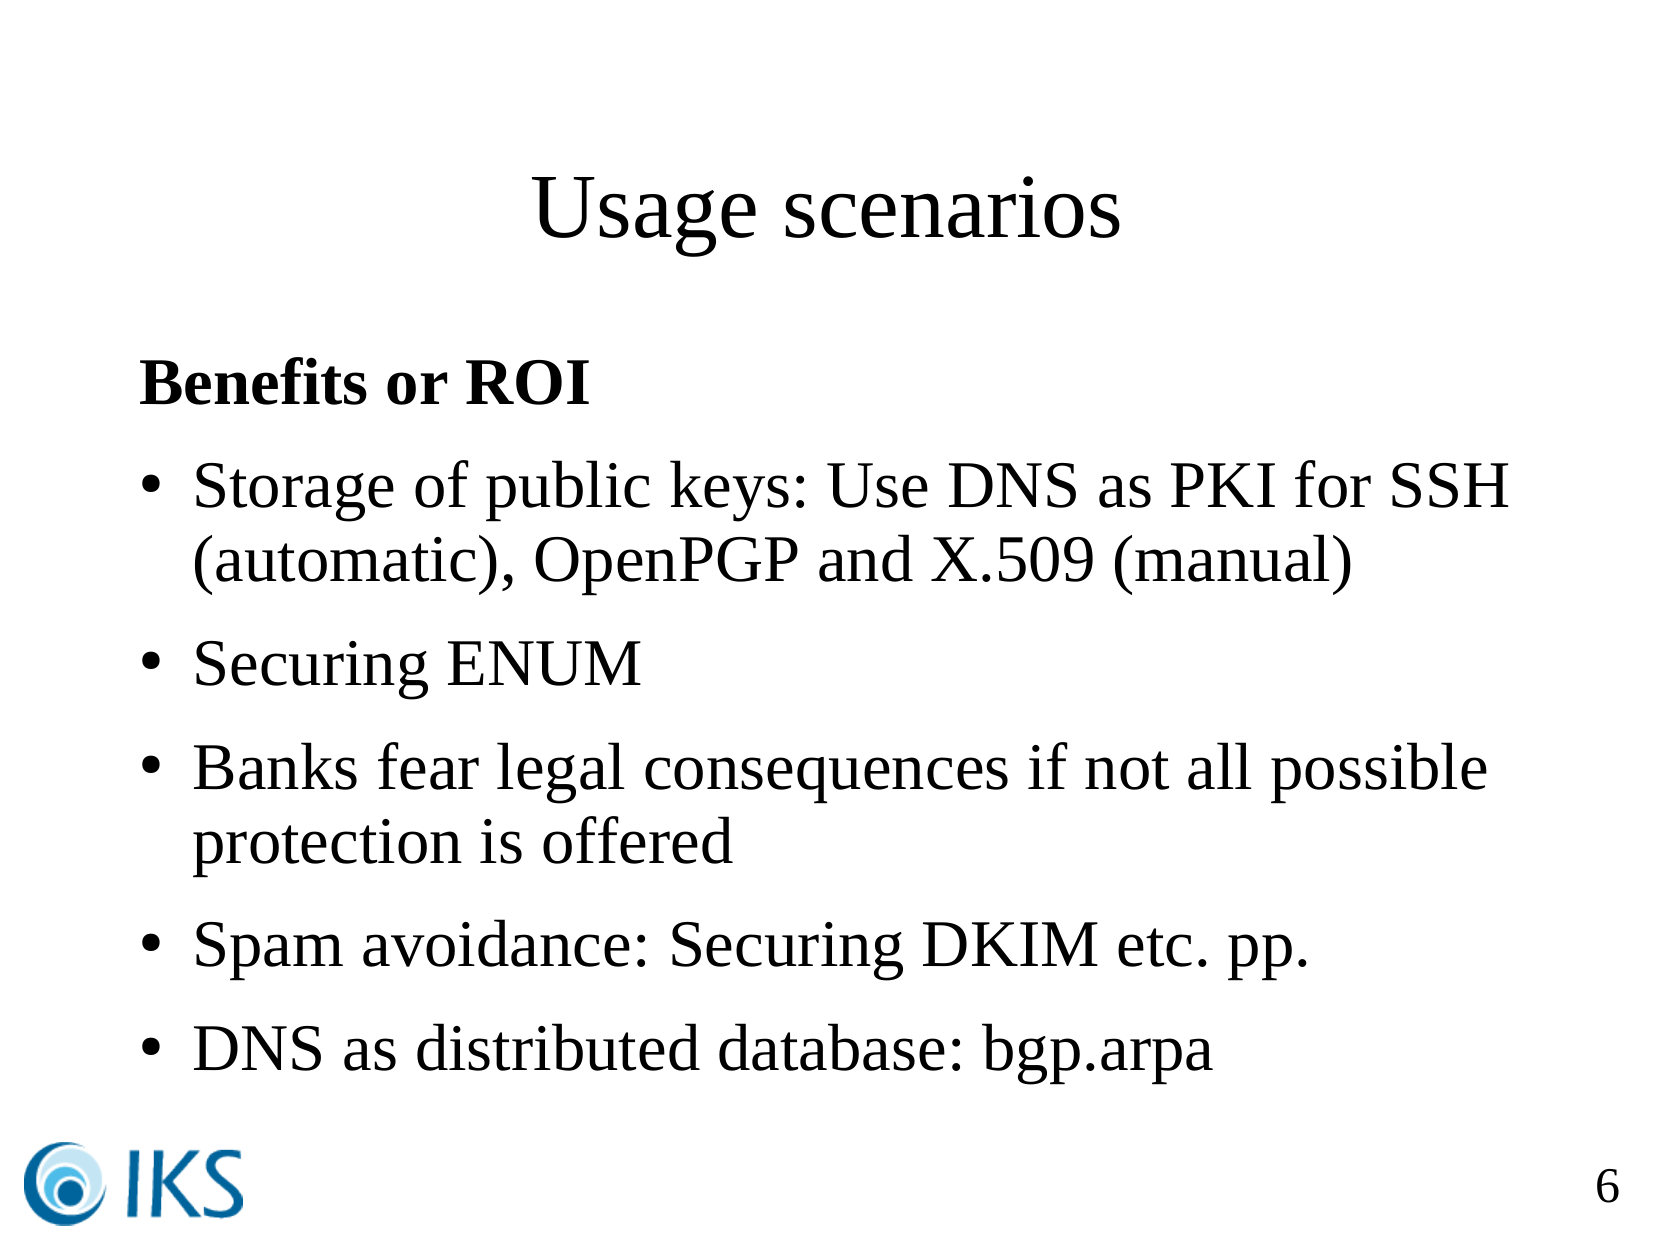

# Usage scenarios
Benefits or ROI
Storage of public keys: Use DNS as PKI for SSH (automatic), OpenPGP and X.509 (manual)
Securing ENUM
Banks fear legal consequences if not all possible protection is offered
Spam avoidance: Securing DKIM etc. pp.
DNS as distributed database: bgp.arpa